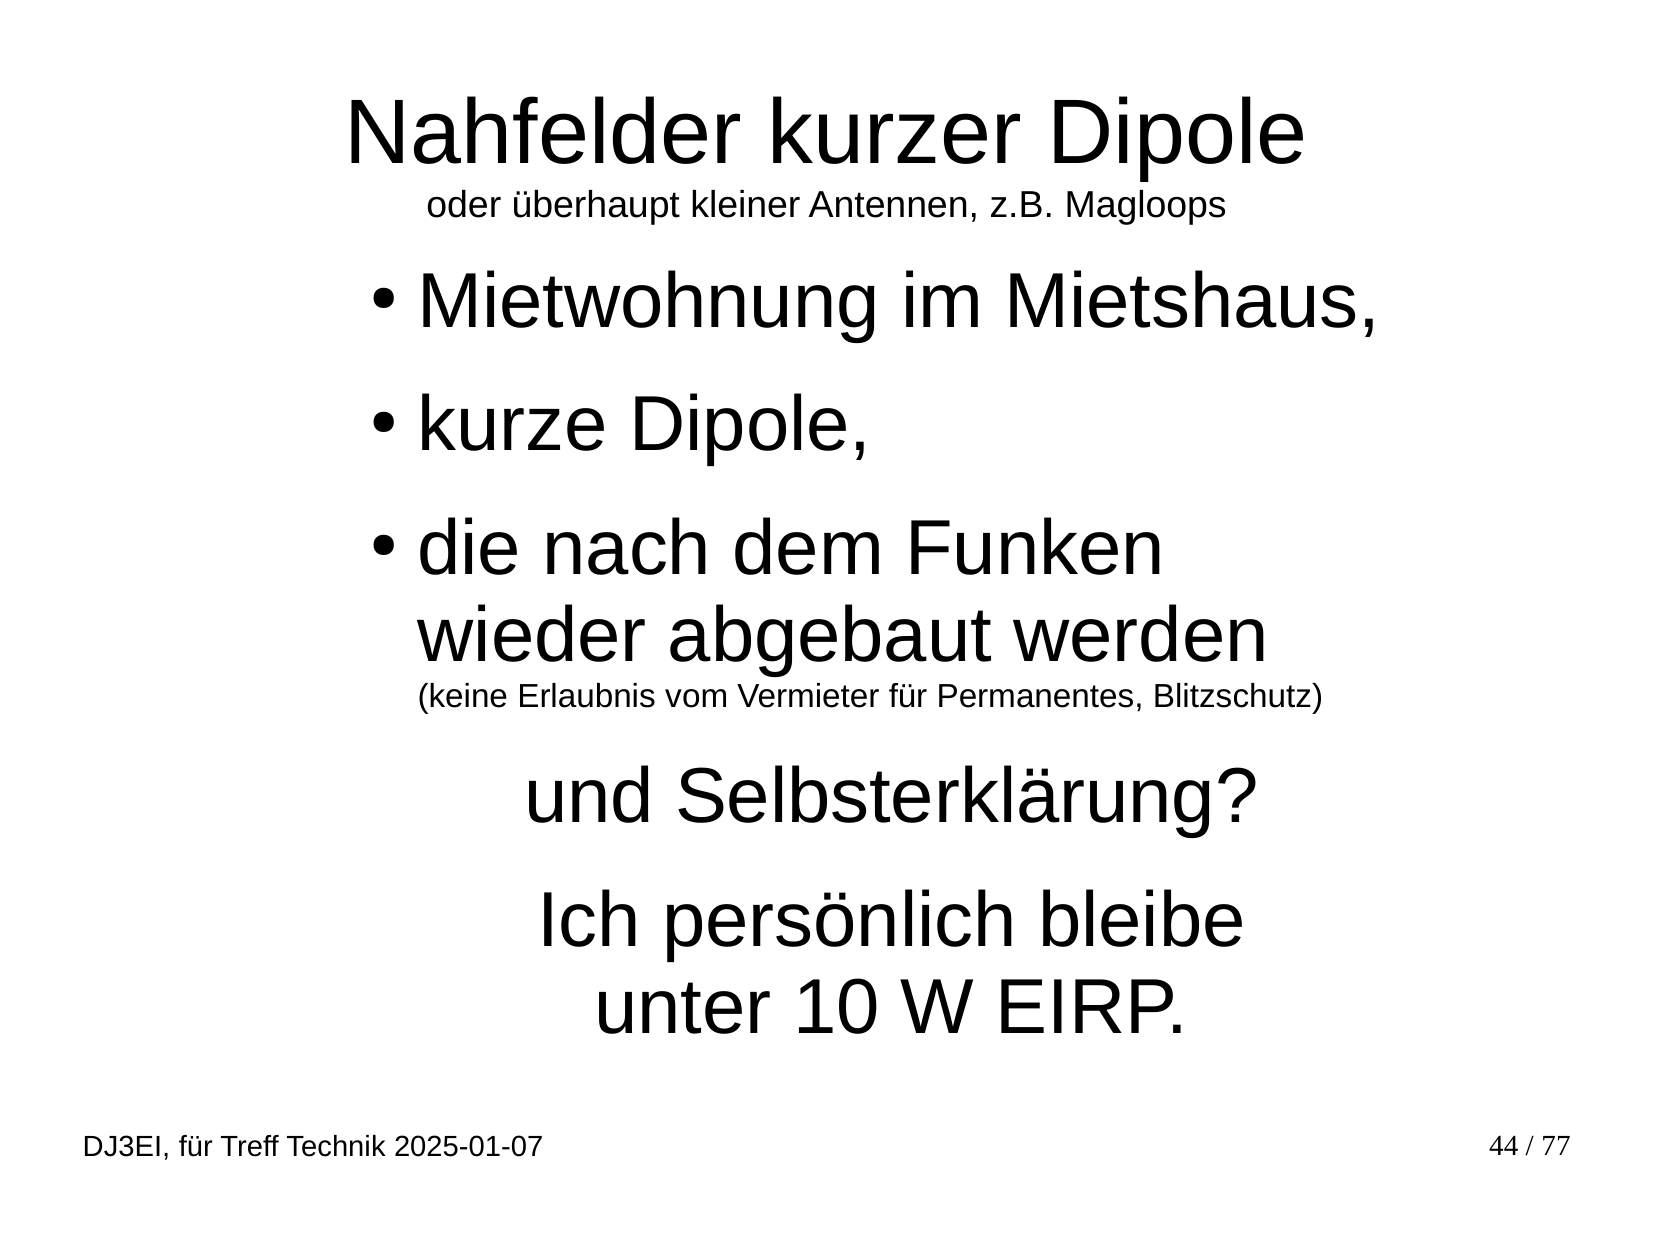

# Nahfelder kurzer Dipole oder überhaupt kleiner Antennen, z.B. Magloops
Mietwohnung im Mietshaus,
kurze Dipole,
die nach dem Funken
wieder abgebaut werden
(keine Erlaubnis vom Vermieter für Permanentes, Blitzschutz)
und Selbsterklärung?
Ich persönlich bleibe
unter 10 W EIRP.
44